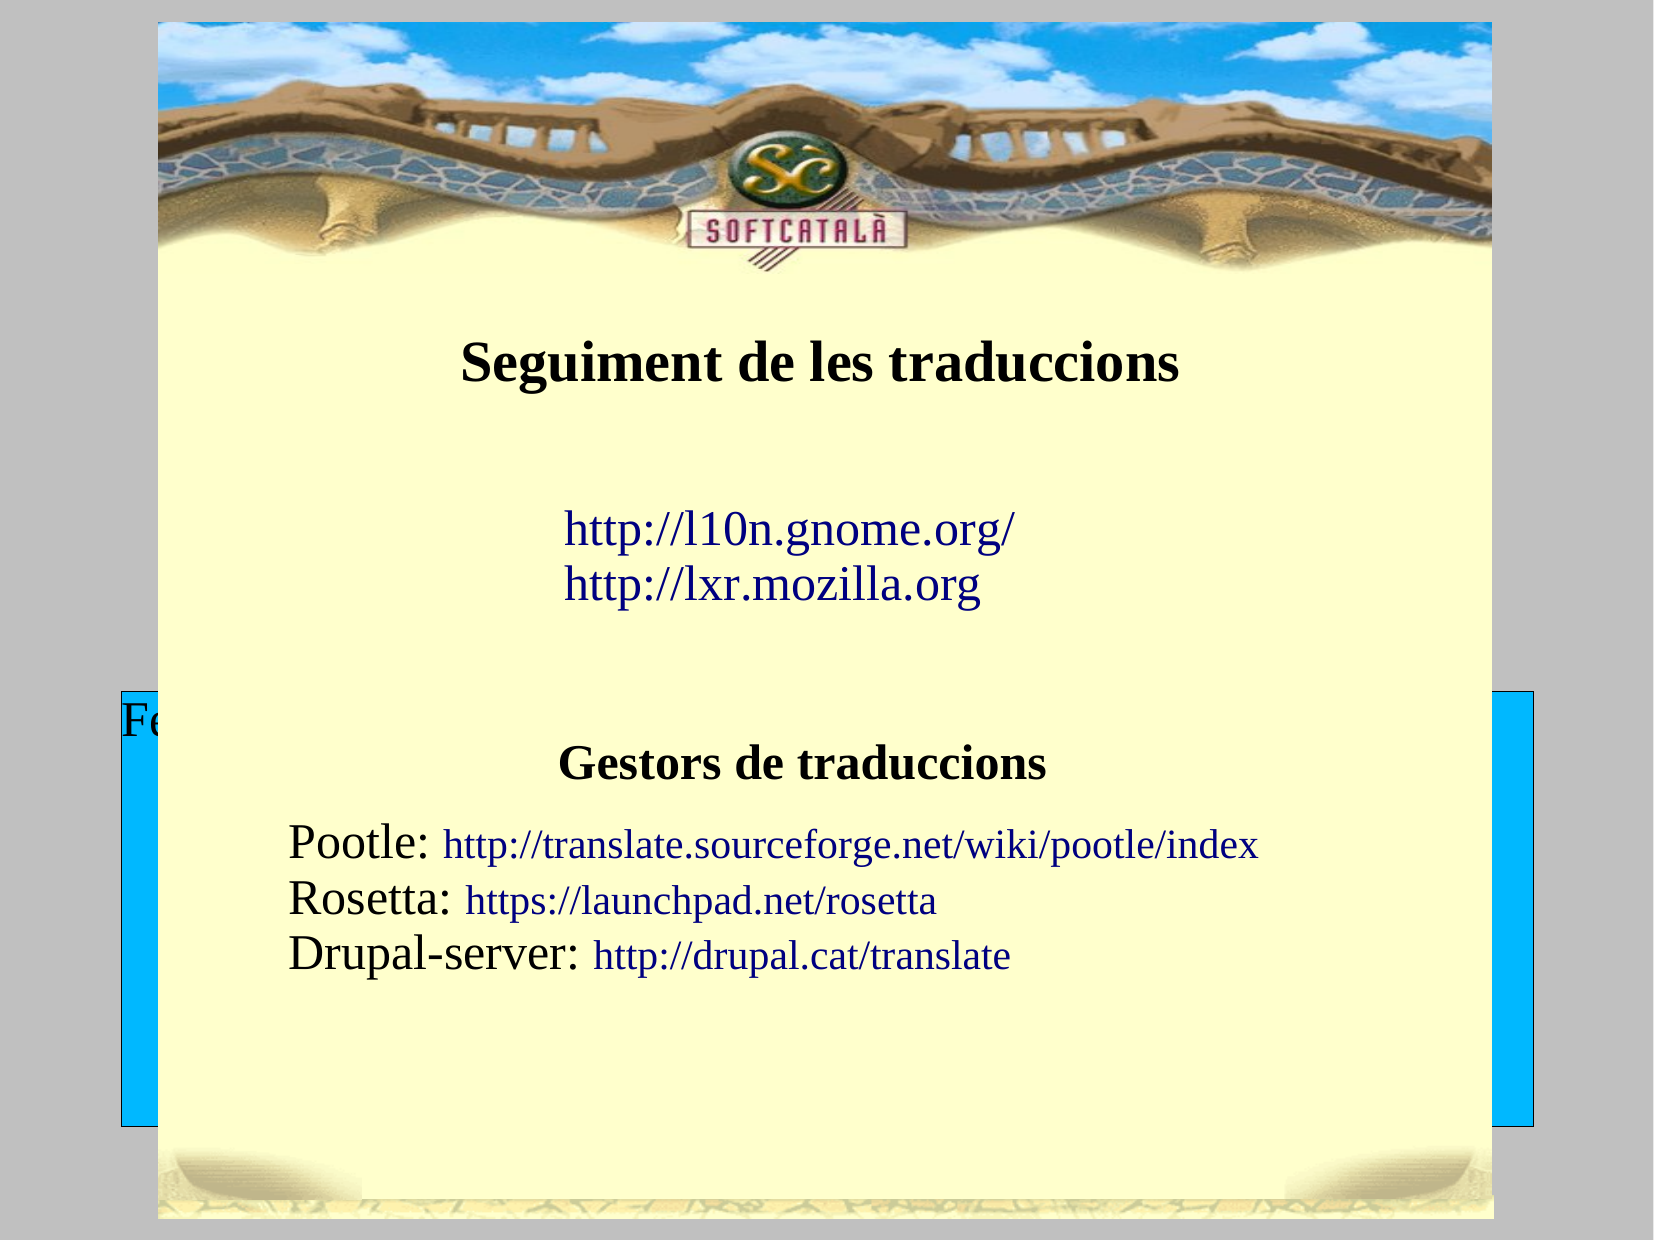

Seguiment de les traduccions
http://l10n.gnome.org/
http://lxr.mozilla.org
Gestors de traduccions
Pootle: http://translate.sourceforge.net/wiki/pootle/index
Rosetta: https://launchpad.net/rosetta
Drupal-server: http://drupal.cat/translate